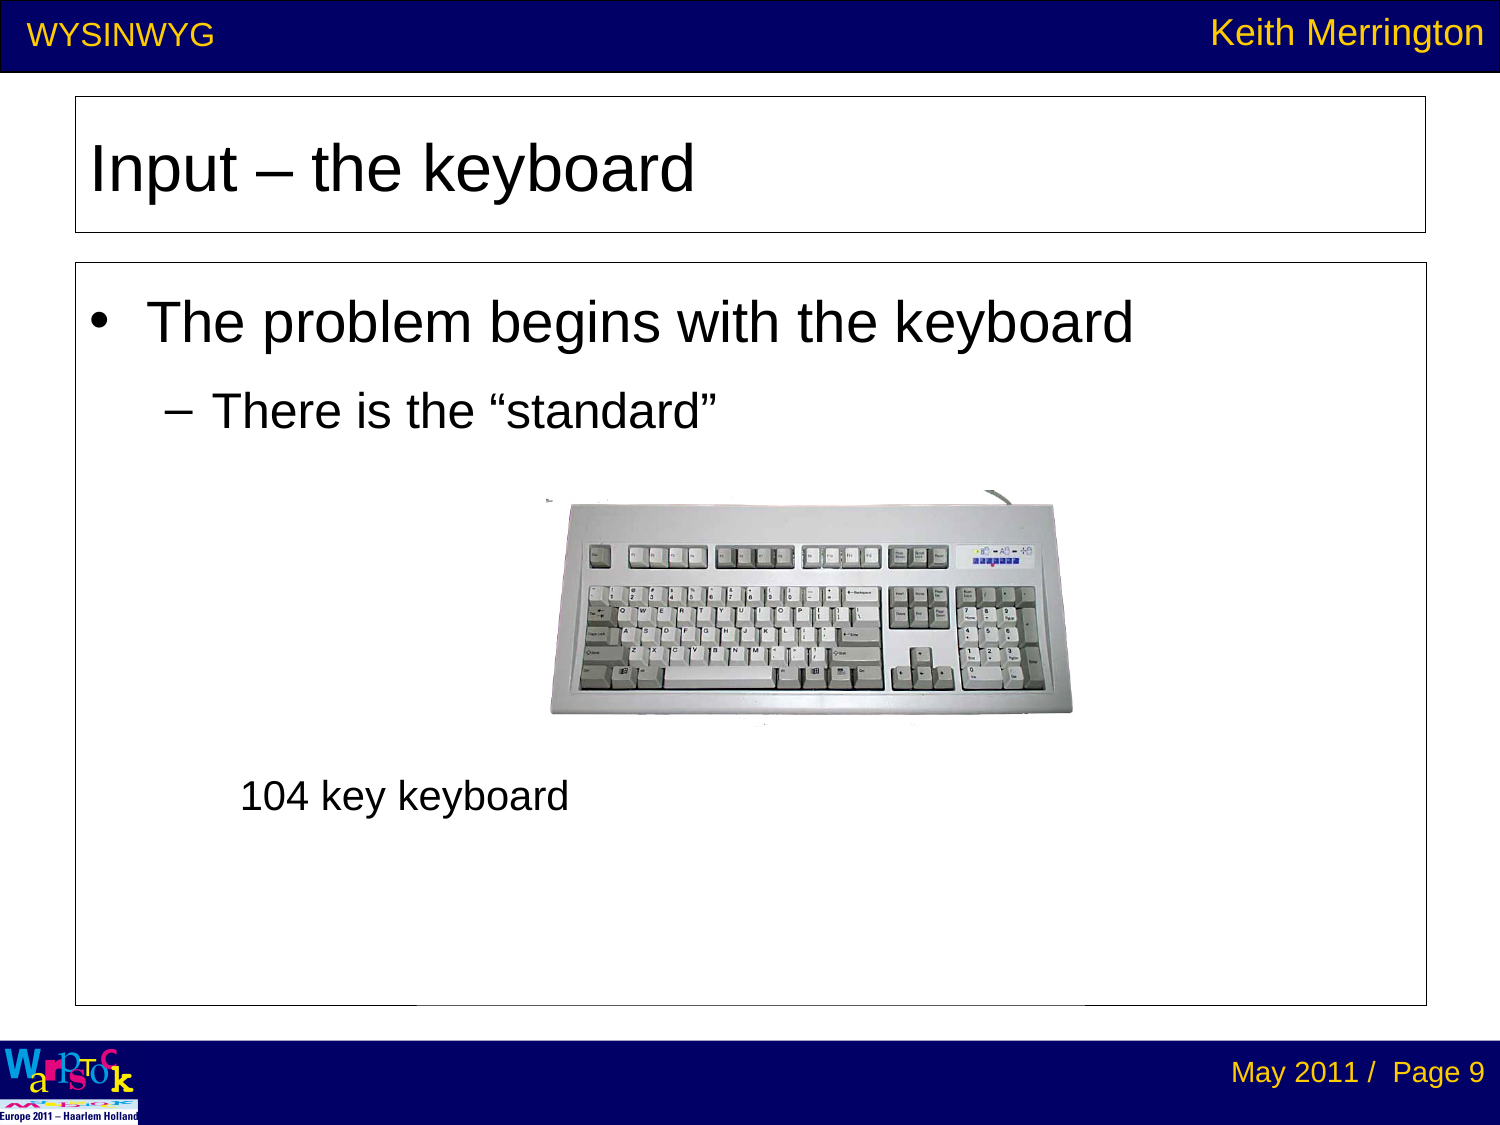

# Input – the keyboard
The problem begins with the keyboard
There is the “standard”
104 key keyboard